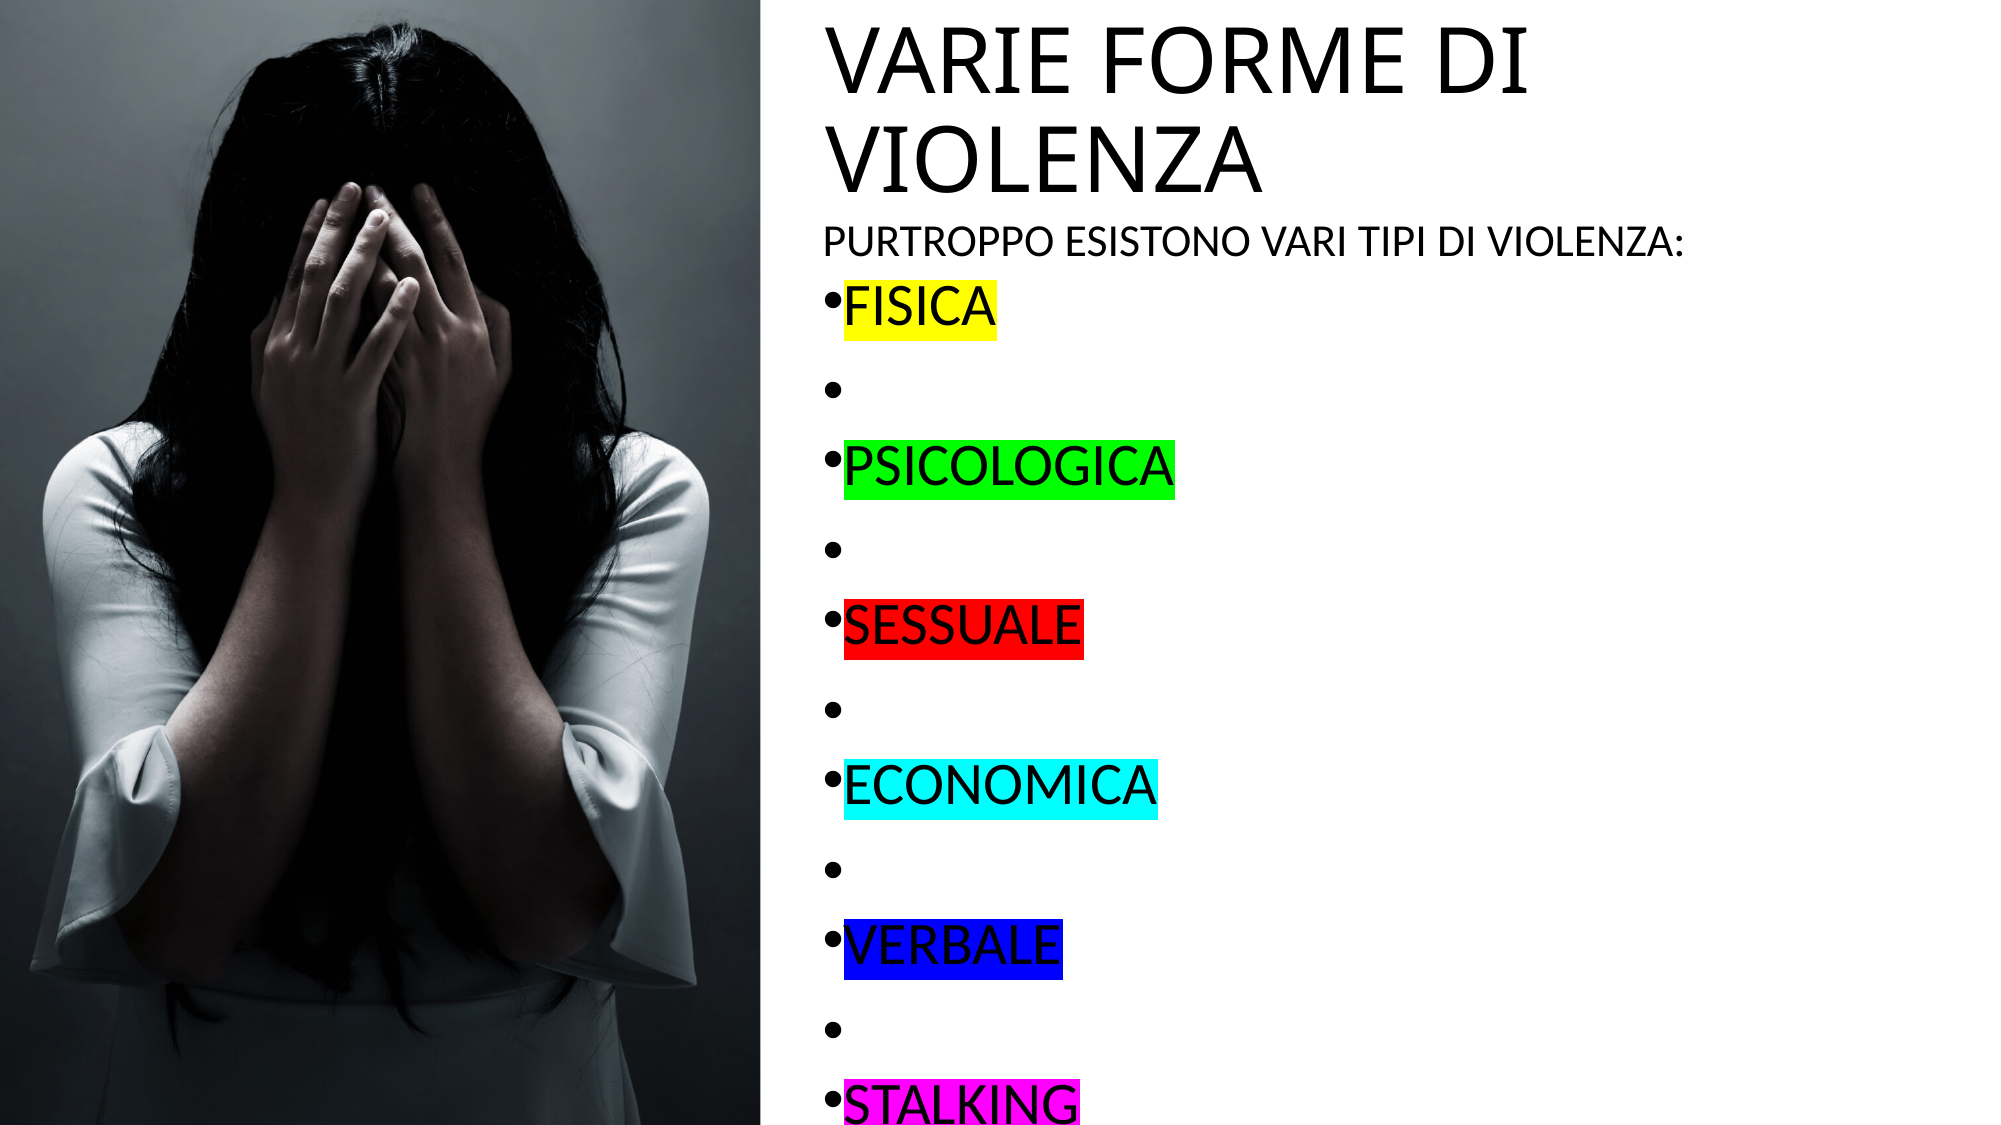

# VARIE FORME DI VIOLENZA
PURTROPPO ESISTONO VARI TIPI DI VIOLENZA:
FISICA
PSICOLOGICA
SESSUALE
ECONOMICA
VERBALE
STALKING